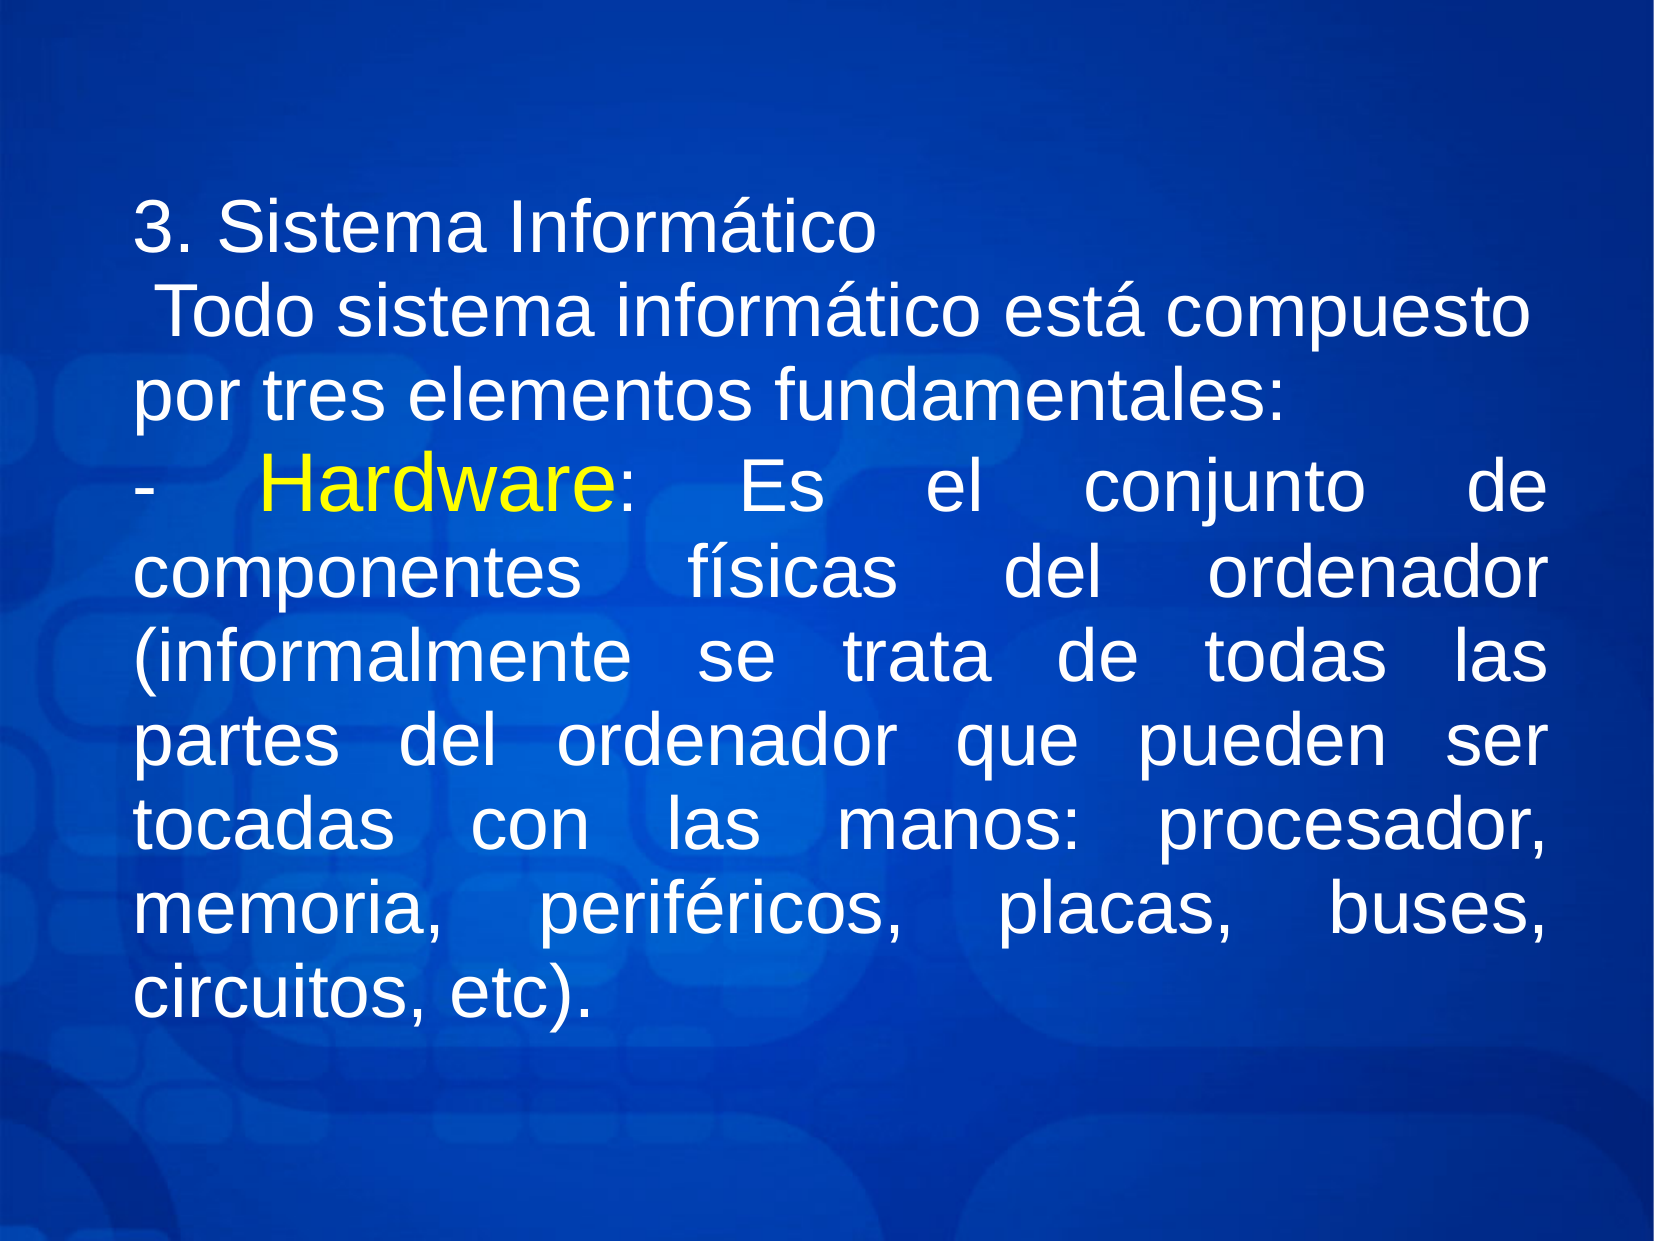

3. Sistema Informático
 Todo sistema informático está compuesto por tres elementos fundamentales:
- Hardware: Es el conjunto de componentes físicas del ordenador (informalmente se trata de todas las partes del ordenador que pueden ser tocadas con las manos: procesador, memoria, periféricos, placas, buses, circuitos, etc).